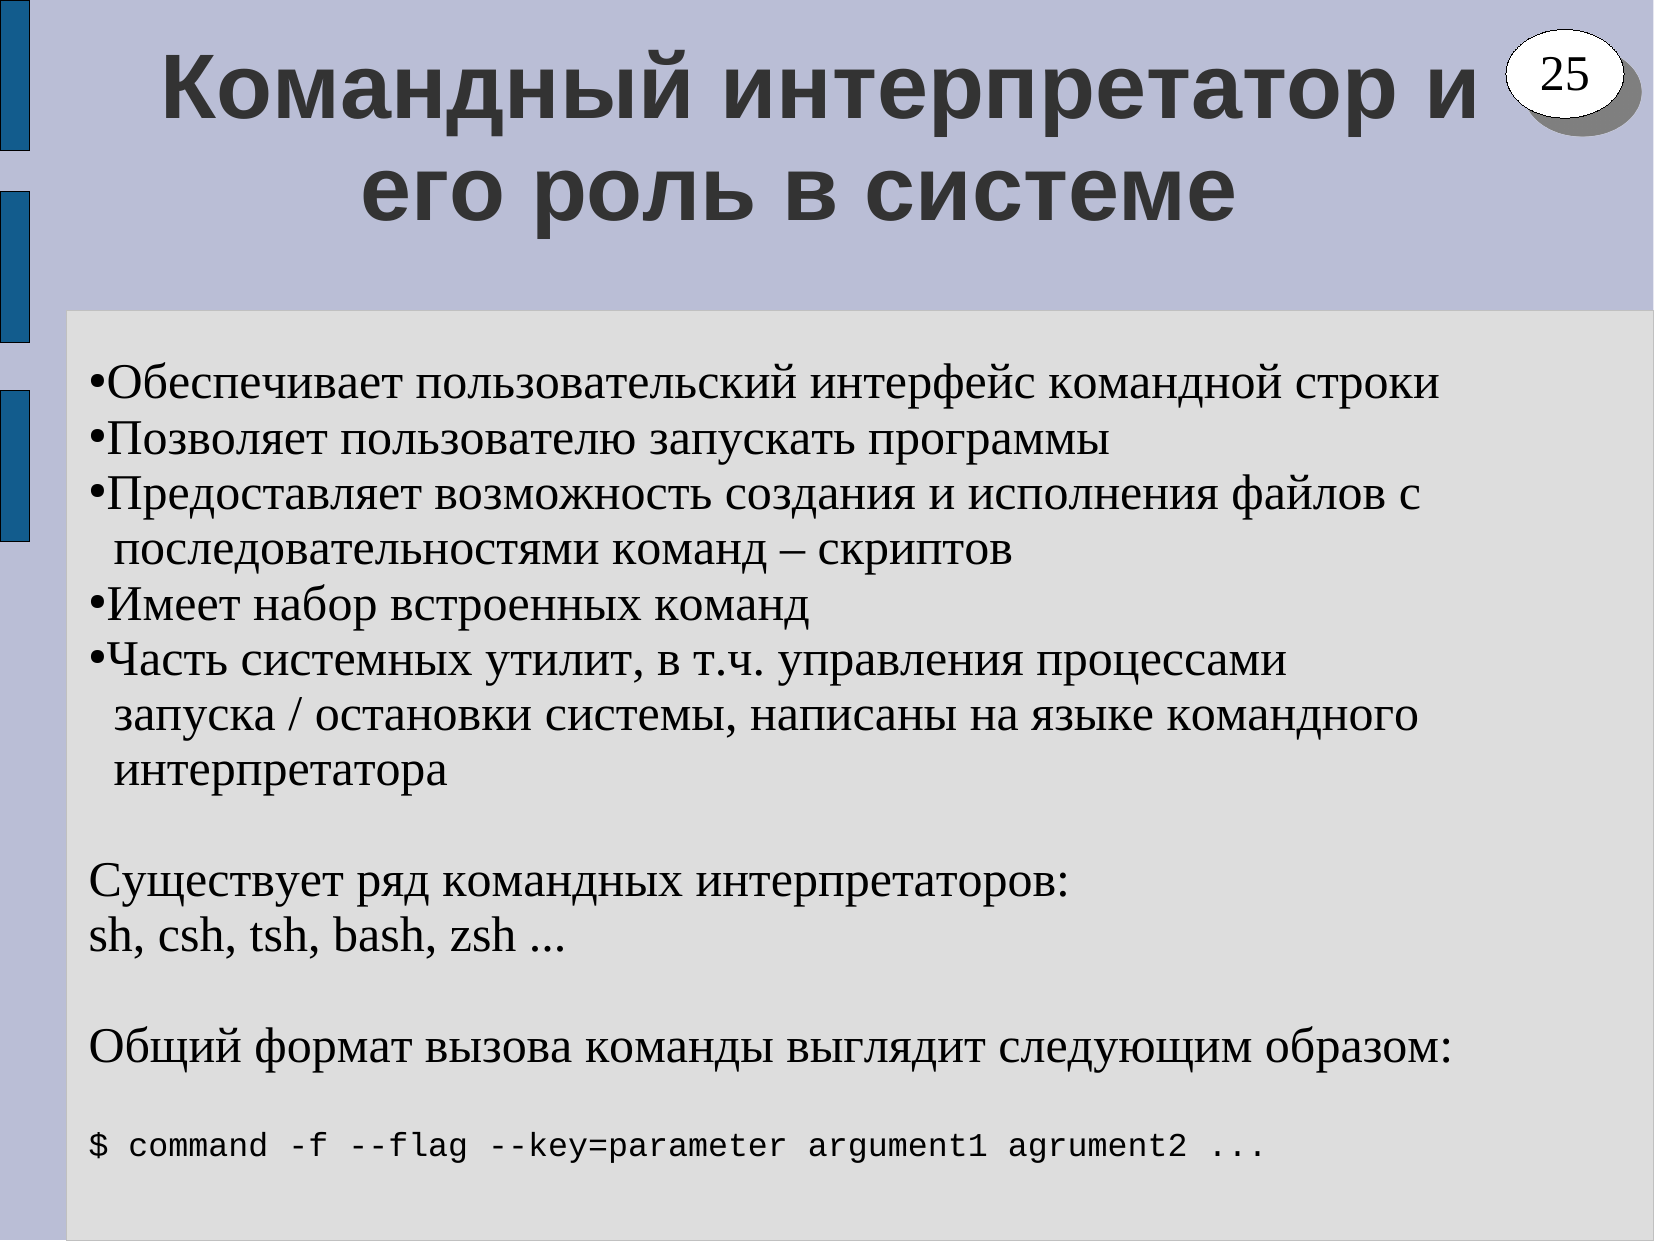

# Командный интерпретатор и его роль в системе
25
Обеспечивает пользовательский интерфейс командной строки
Позволяет пользователю запускать программы
Предоставляет возможность создания и исполнения файлов с
 последовательностями команд – скриптов
Имеет набор встроенных команд
Часть системных утилит, в т.ч. управления процессами
 запуска / остановки системы, написаны на языке командного
 интерпретатора
Существует ряд командных интерпретаторов:
sh, csh, tsh, bash, zsh ...
Общий формат вызова команды выглядит следующим образом:
$ command -f --flag --key=parameter argument1 agrument2 ...